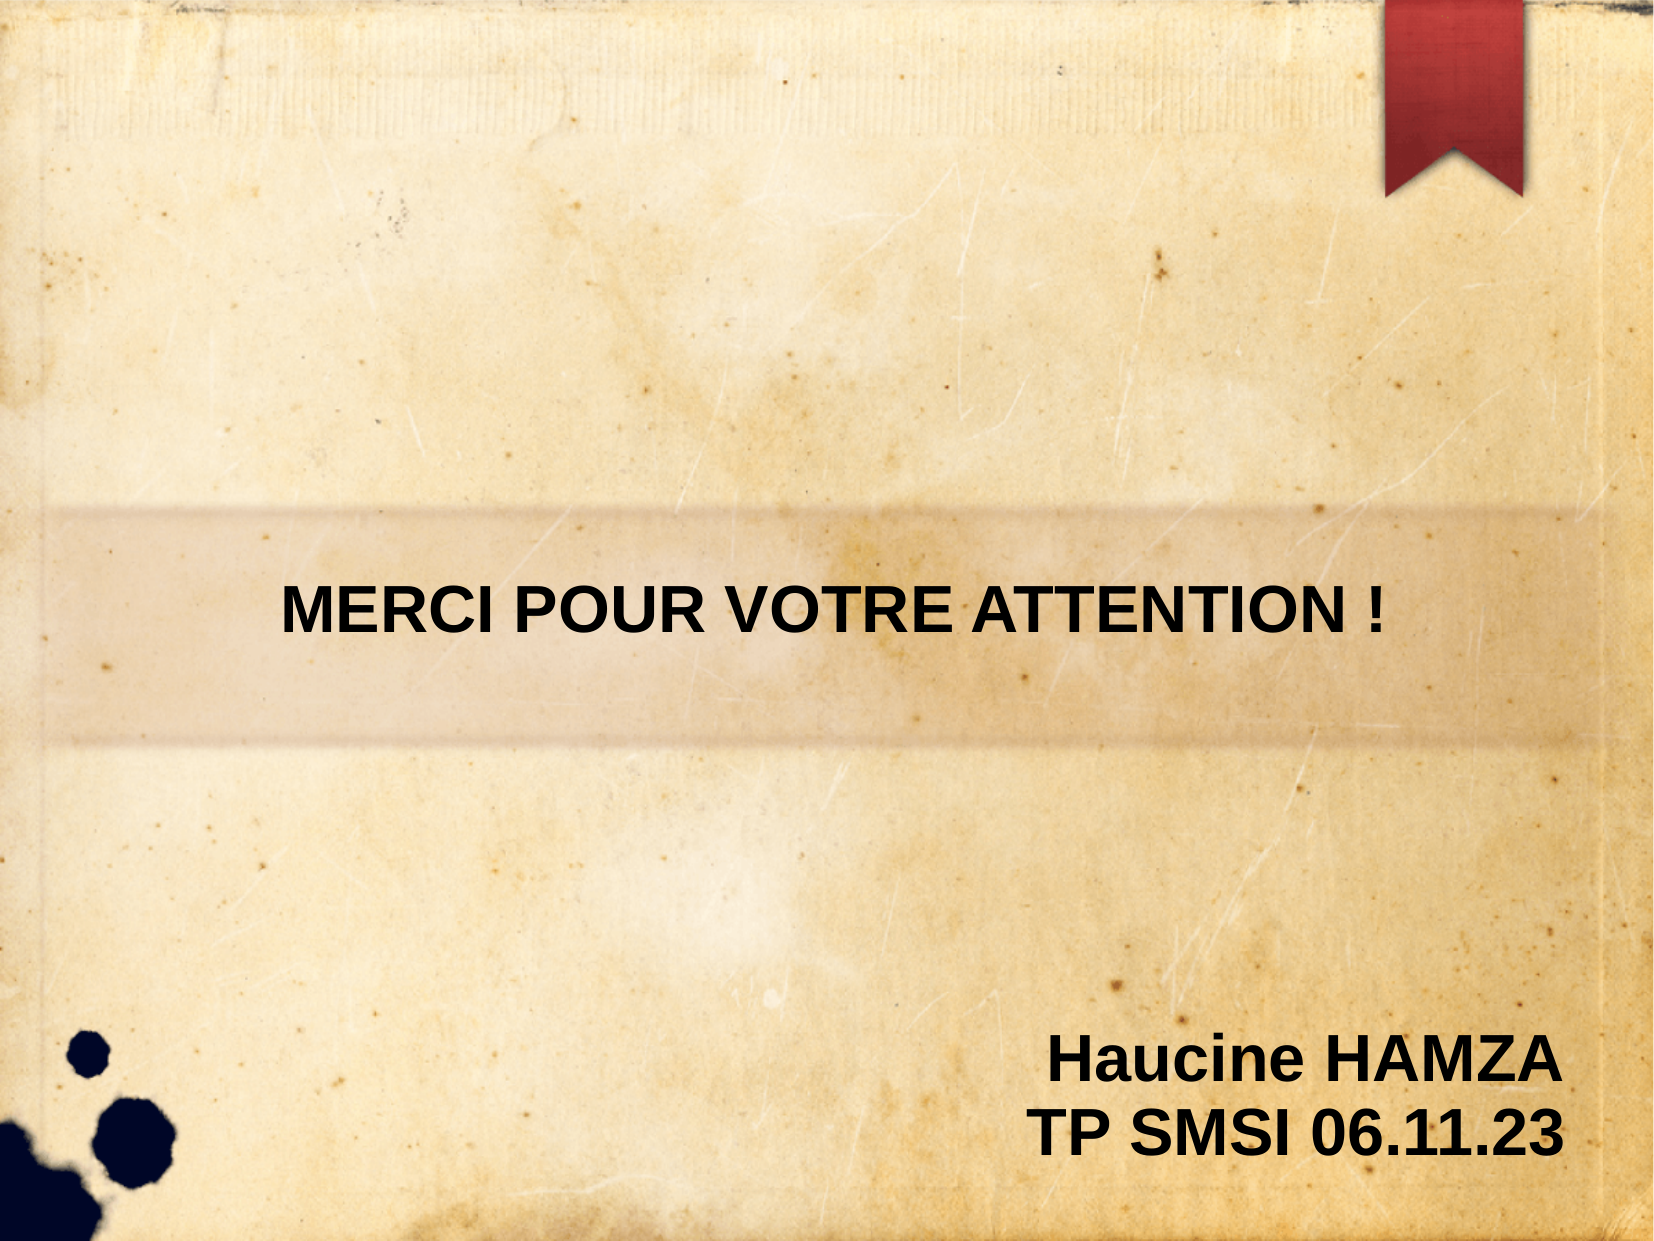

# MERCI POUR VOTRE ATTENTION !
 Haucine HAMZA
 TP SMSI 06.11.23